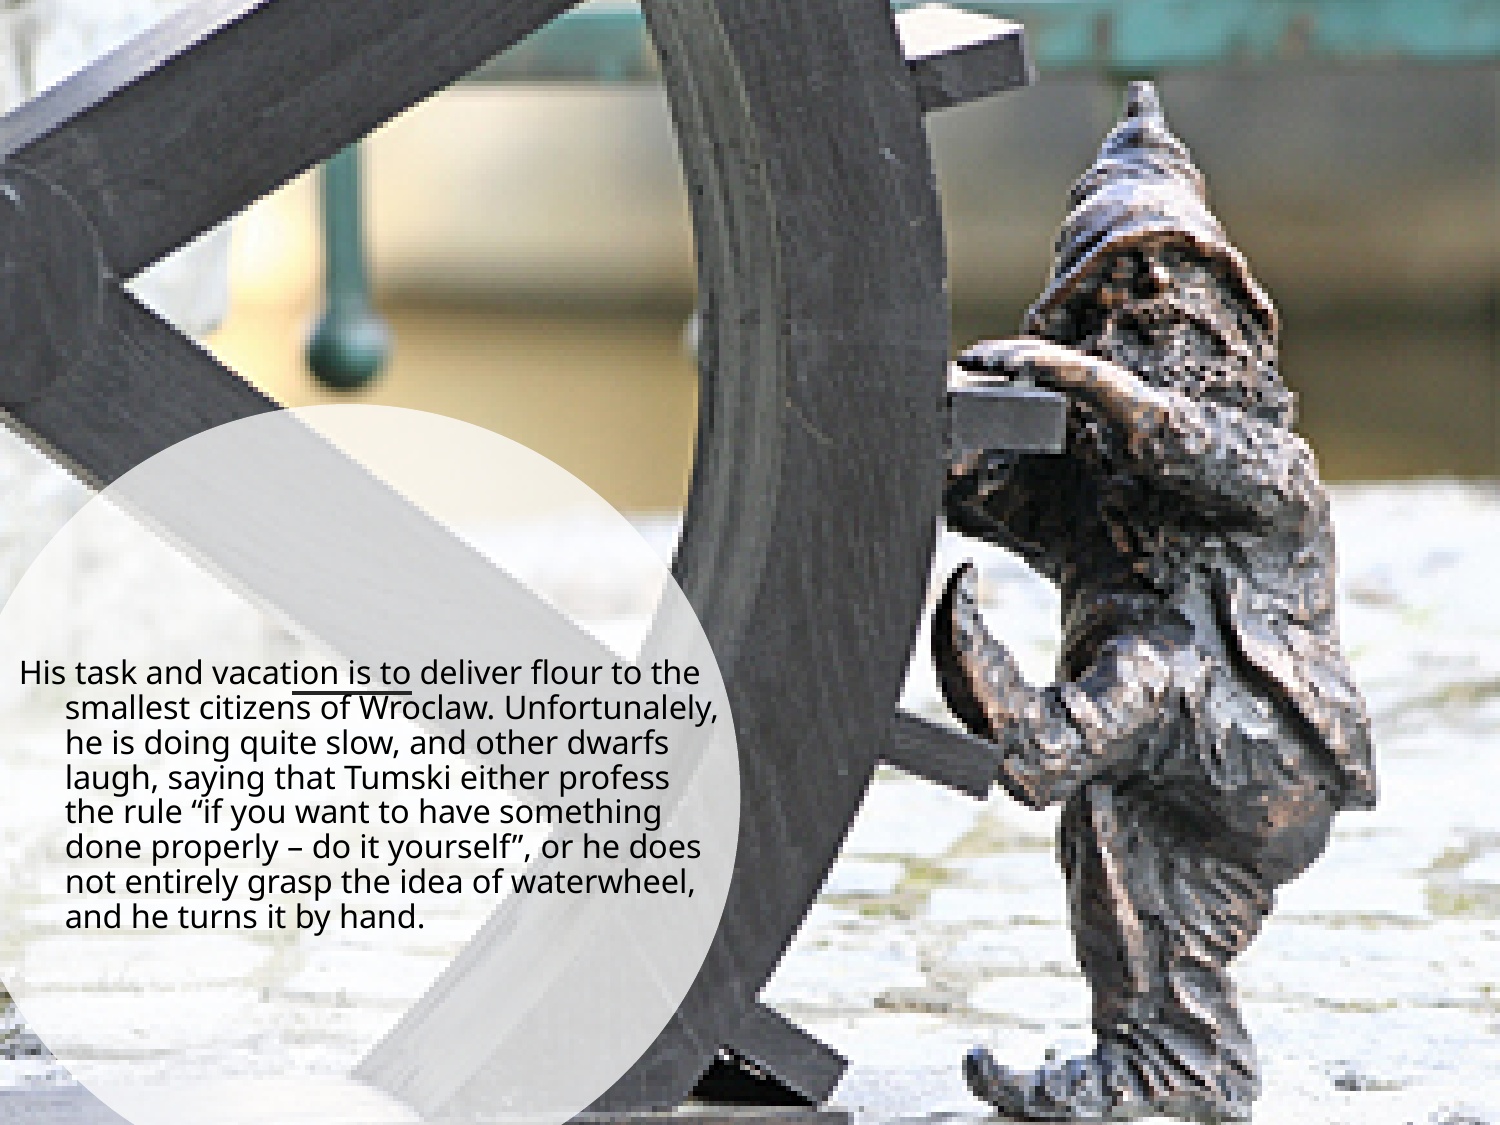

# His task and vacation is to deliver flour to the smallest citizens of Wroclaw. Unfortunalely, he is doing quite slow, and other dwarfs laugh, saying that Tumski either profess the rule “if you want to have something done properly – do it yourself”, or he does not entirely grasp the idea of waterwheel, and he turns it by hand.